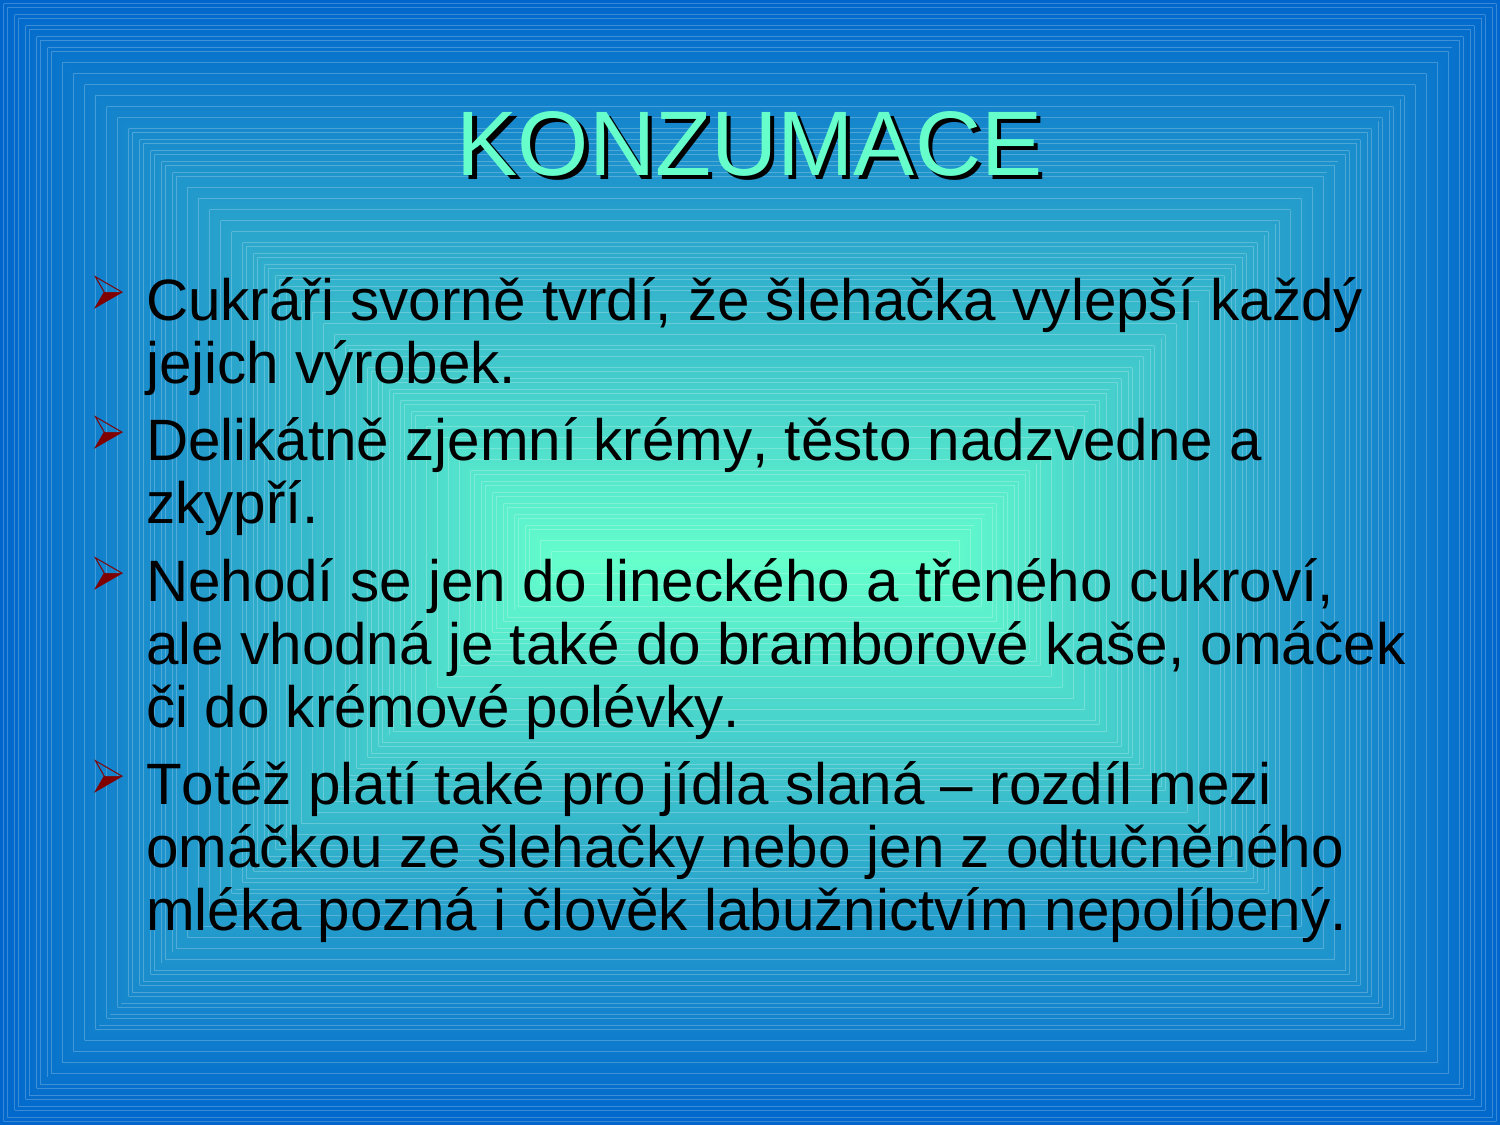

# KONZUMACE
Cukráři svorně tvrdí, že šlehačka vylepší každý jejich výrobek.
Delikátně zjemní krémy, těsto nadzvedne a zkypří.
Nehodí se jen do lineckého a třeného cukroví, ale vhodná je také do bramborové kaše, omáček či do krémové polévky.
Totéž platí také pro jídla slaná – rozdíl mezi omáčkou ze šlehačky nebo jen z odtučněného mléka pozná i člověk labužnictvím nepolíbený.